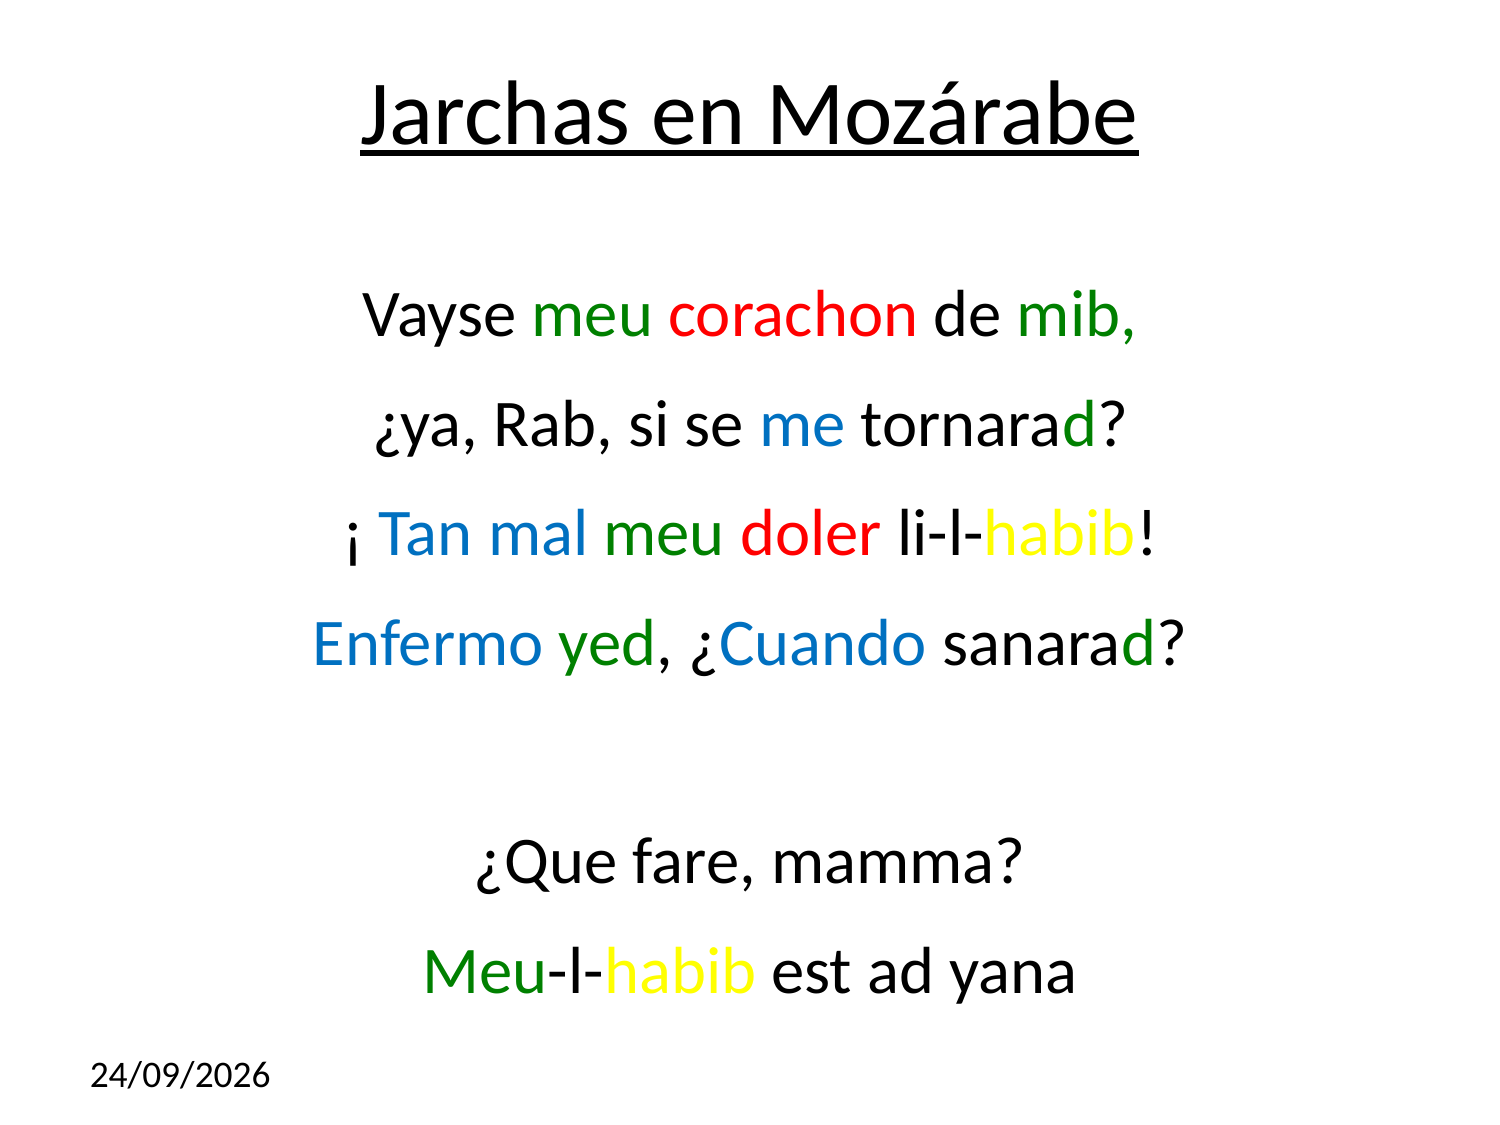

# Jarchas en Mozárabe
Vayse meu corachon de mib,
¿ya, Rab, si se me tornarad?
¡ Tan mal meu doler li-l-habib!
Enfermo yed, ¿Cuando sanarad?
¿Que fare, mamma?
Meu-l-habib est ad yana
14 de avril de 2011